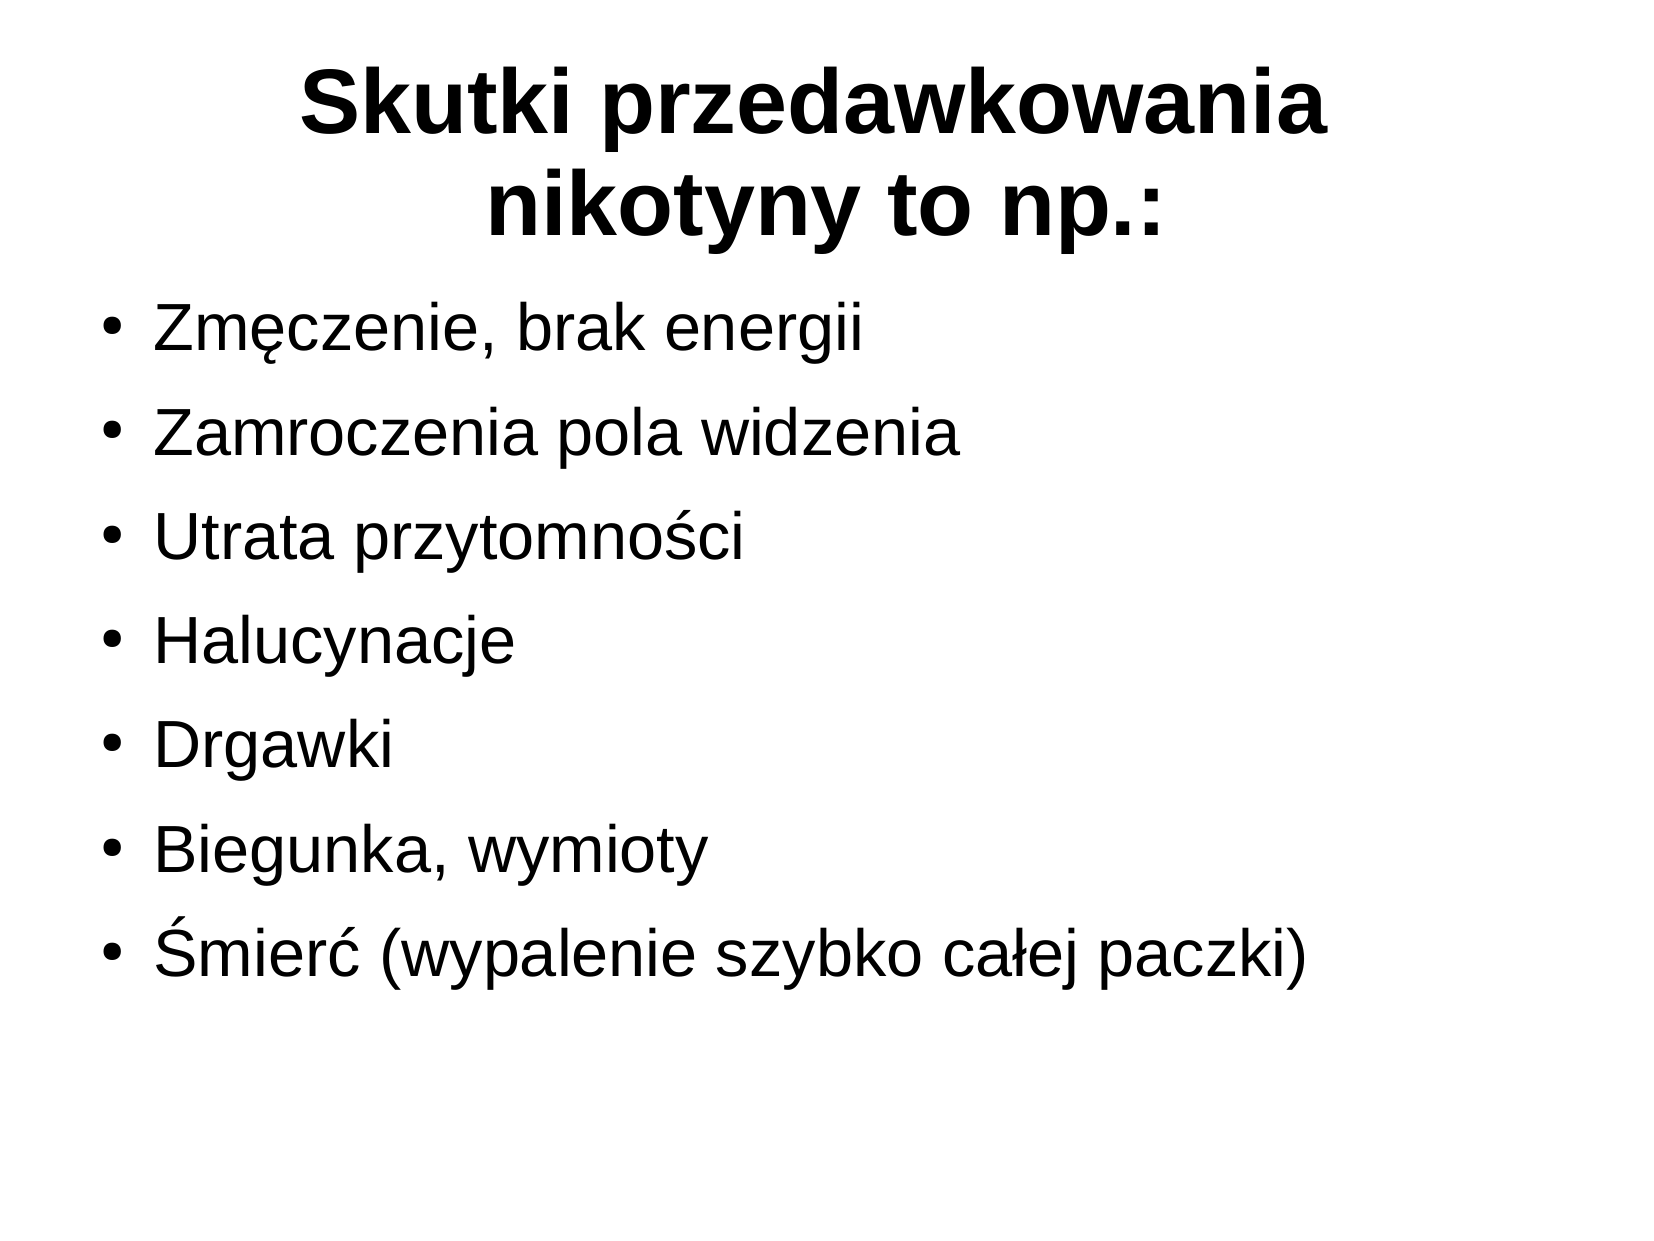

# Skutki przedawkowania nikotyny to np.:
Zmęczenie, brak energii
Zamroczenia pola widzenia
Utrata przytomności
Halucynacje
Drgawki
Biegunka, wymioty
Śmierć (wypalenie szybko całej paczki)